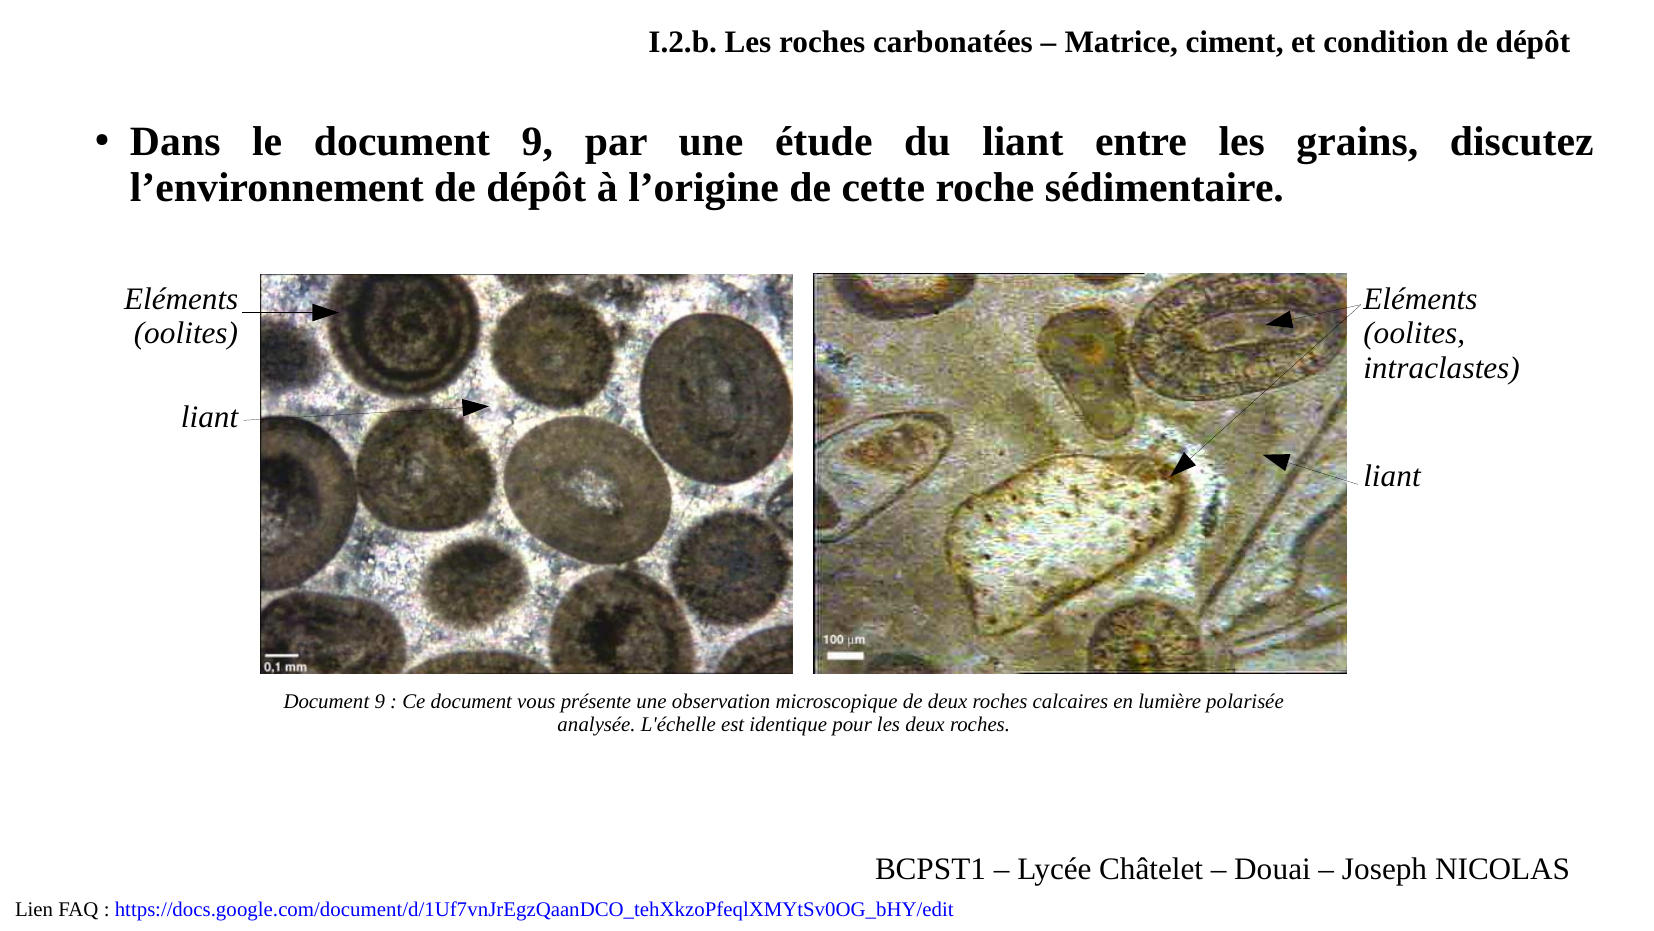

I.2.b. Les roches carbonatées – Matrice, ciment, et condition de dépôt
Dans le document 9, par une étude du liant entre les grains, discutez l’environnement de dépôt à l’origine de cette roche sédimentaire.
Eléments
(oolites)
Eléments
(oolites, intraclastes)
liant
liant
Document 9 : Ce document vous présente une observation microscopique de deux roches calcaires en lumière polarisée analysée. L'échelle est identique pour les deux roches.
BCPST1 – Lycée Châtelet – Douai – Joseph NICOLAS
Lien FAQ : https://docs.google.com/document/d/1Uf7vnJrEgzQaanDCO_tehXkzoPfeqlXMYtSv0OG_bHY/edit